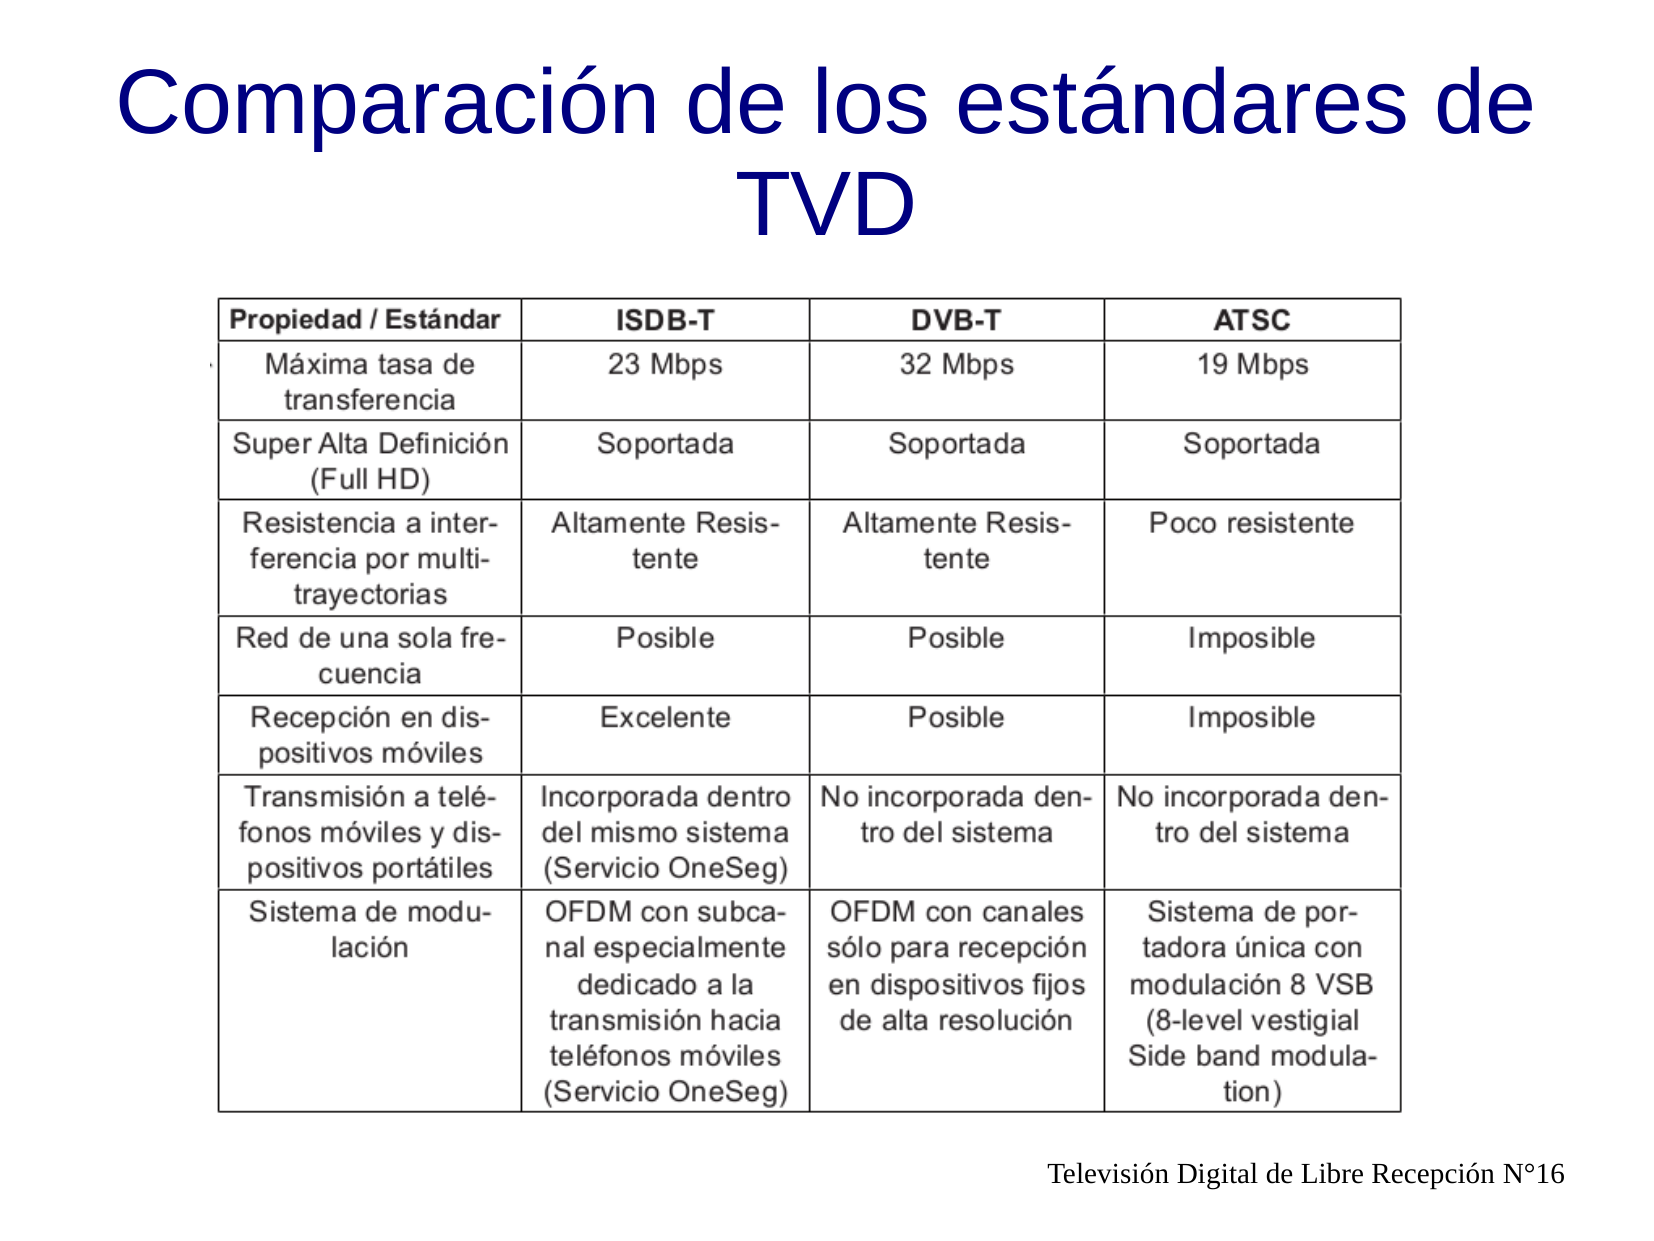

# Comparación de los estándares de TVD
16